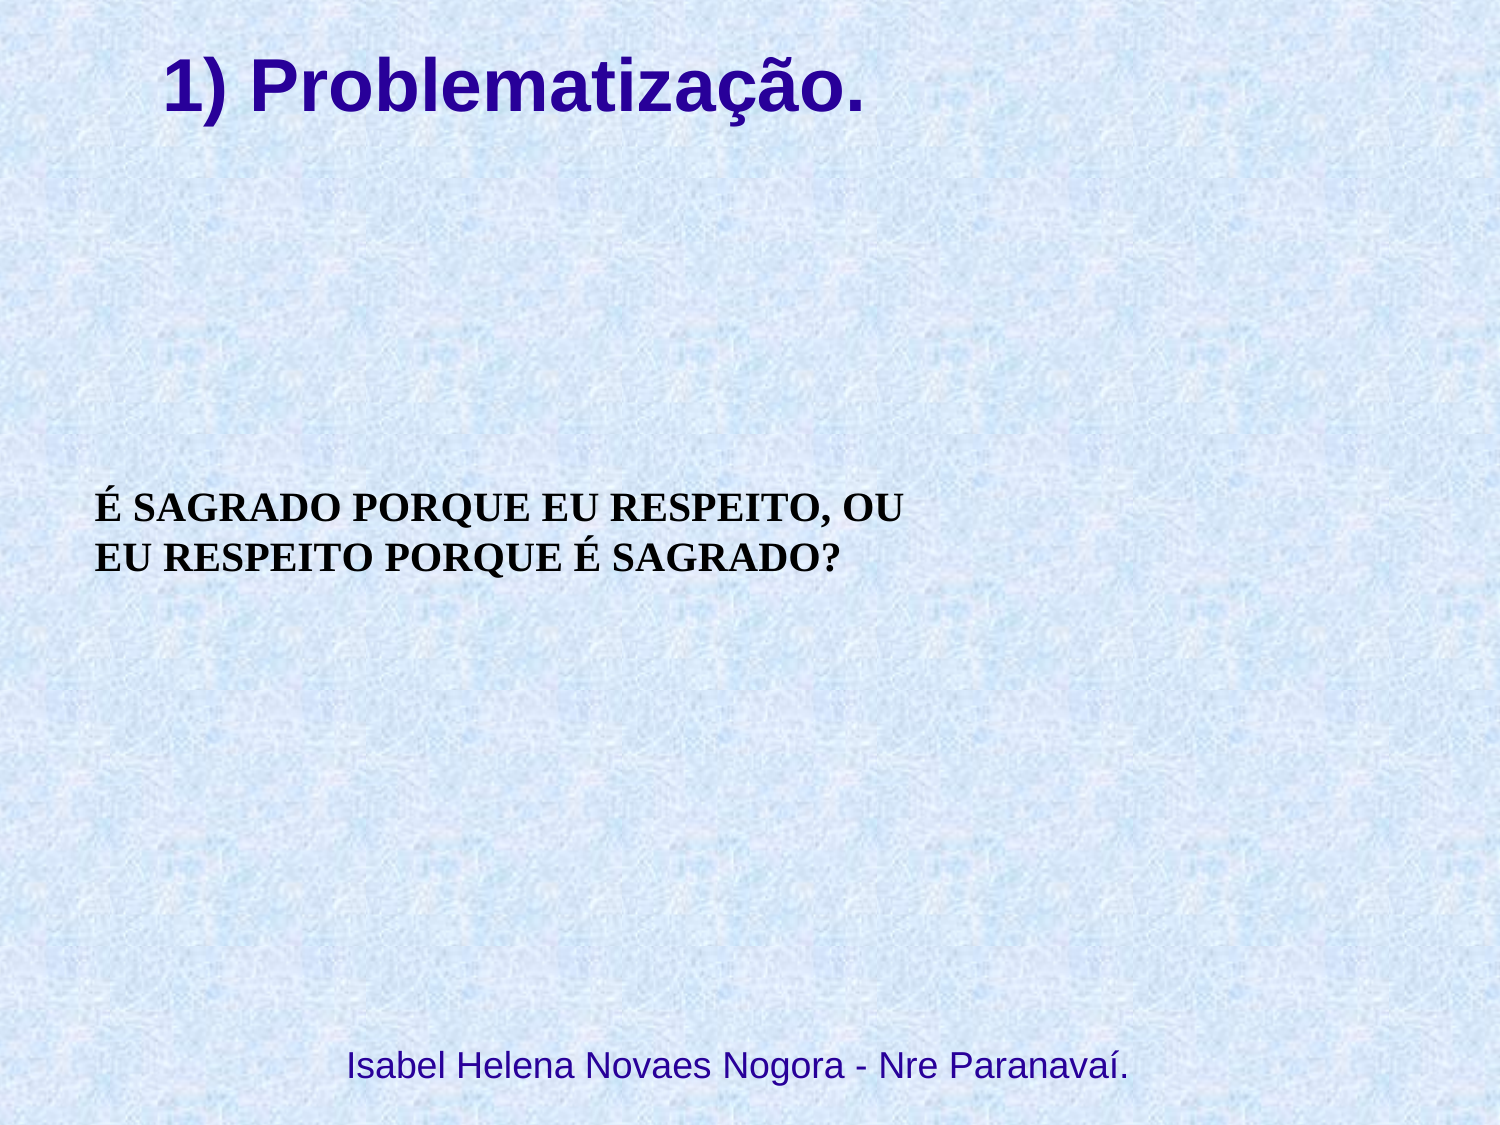

1) Problematização.
É SAGRADO PORQUE EU RESPEITO, OU EU RESPEITO PORQUE É SAGRADO?
Isabel Helena Novaes Nogora - Nre Paranavaí.